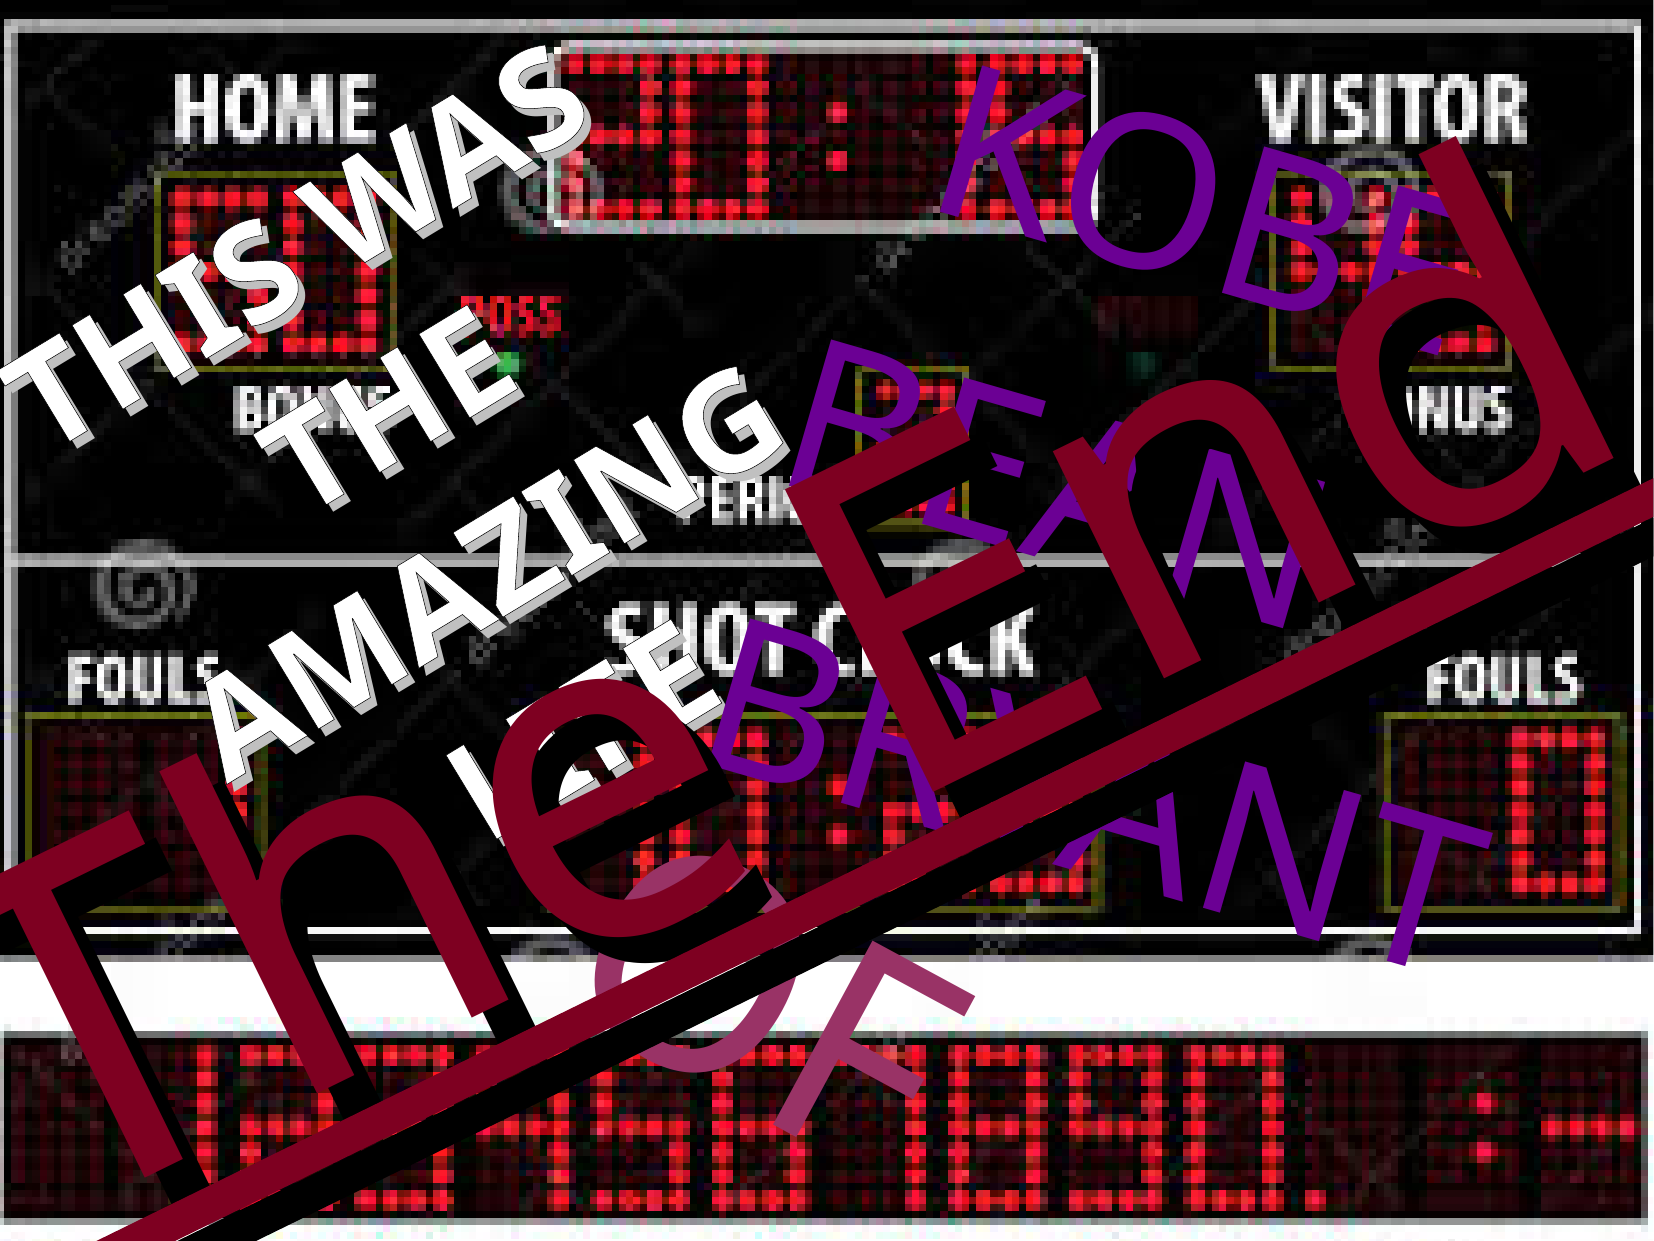

KOBE BEAN BRYANT
THIS WAS THE AMAZING LIFE
#
The End
OF